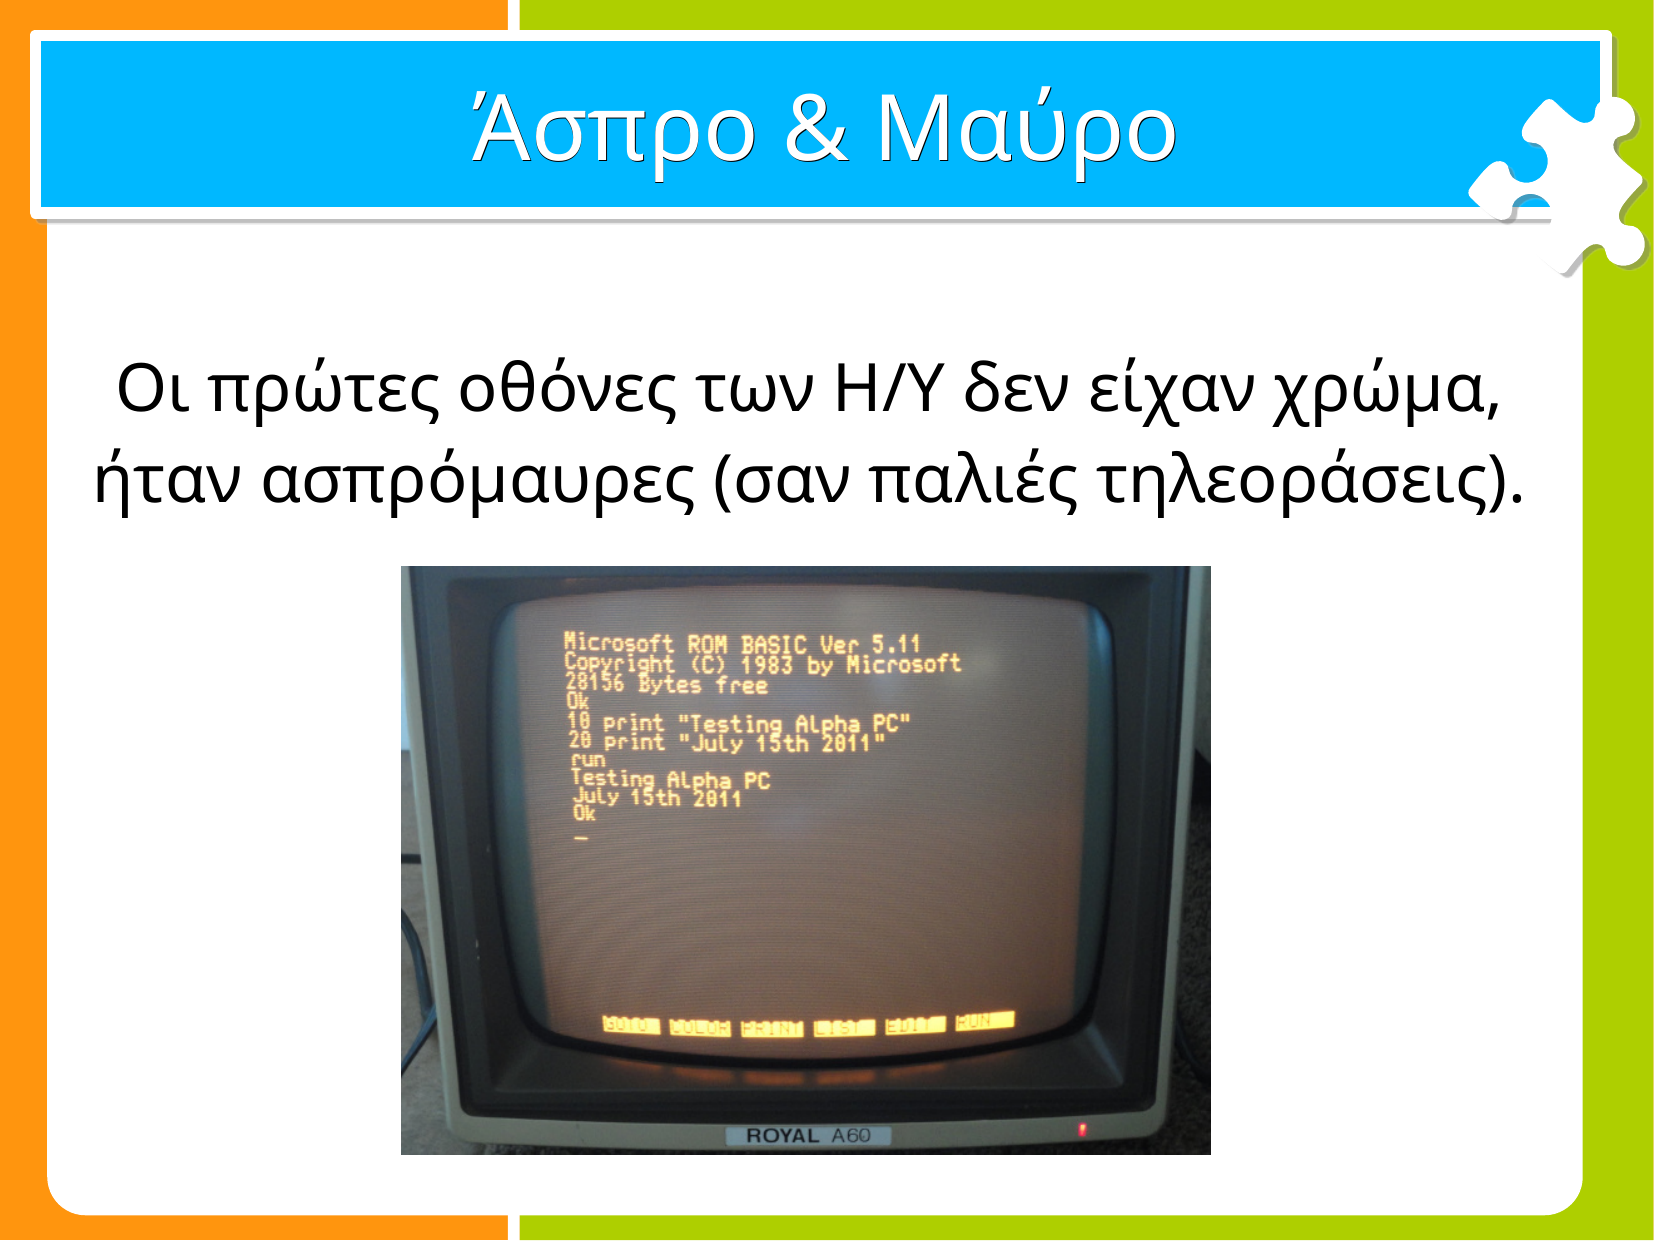

# Άσπρο & Μαύρο
Οι πρώτες οθόνες των Η/Υ δεν είχαν χρώμα, ήταν ασπρόμαυρες (σαν παλιές τηλεοράσεις).